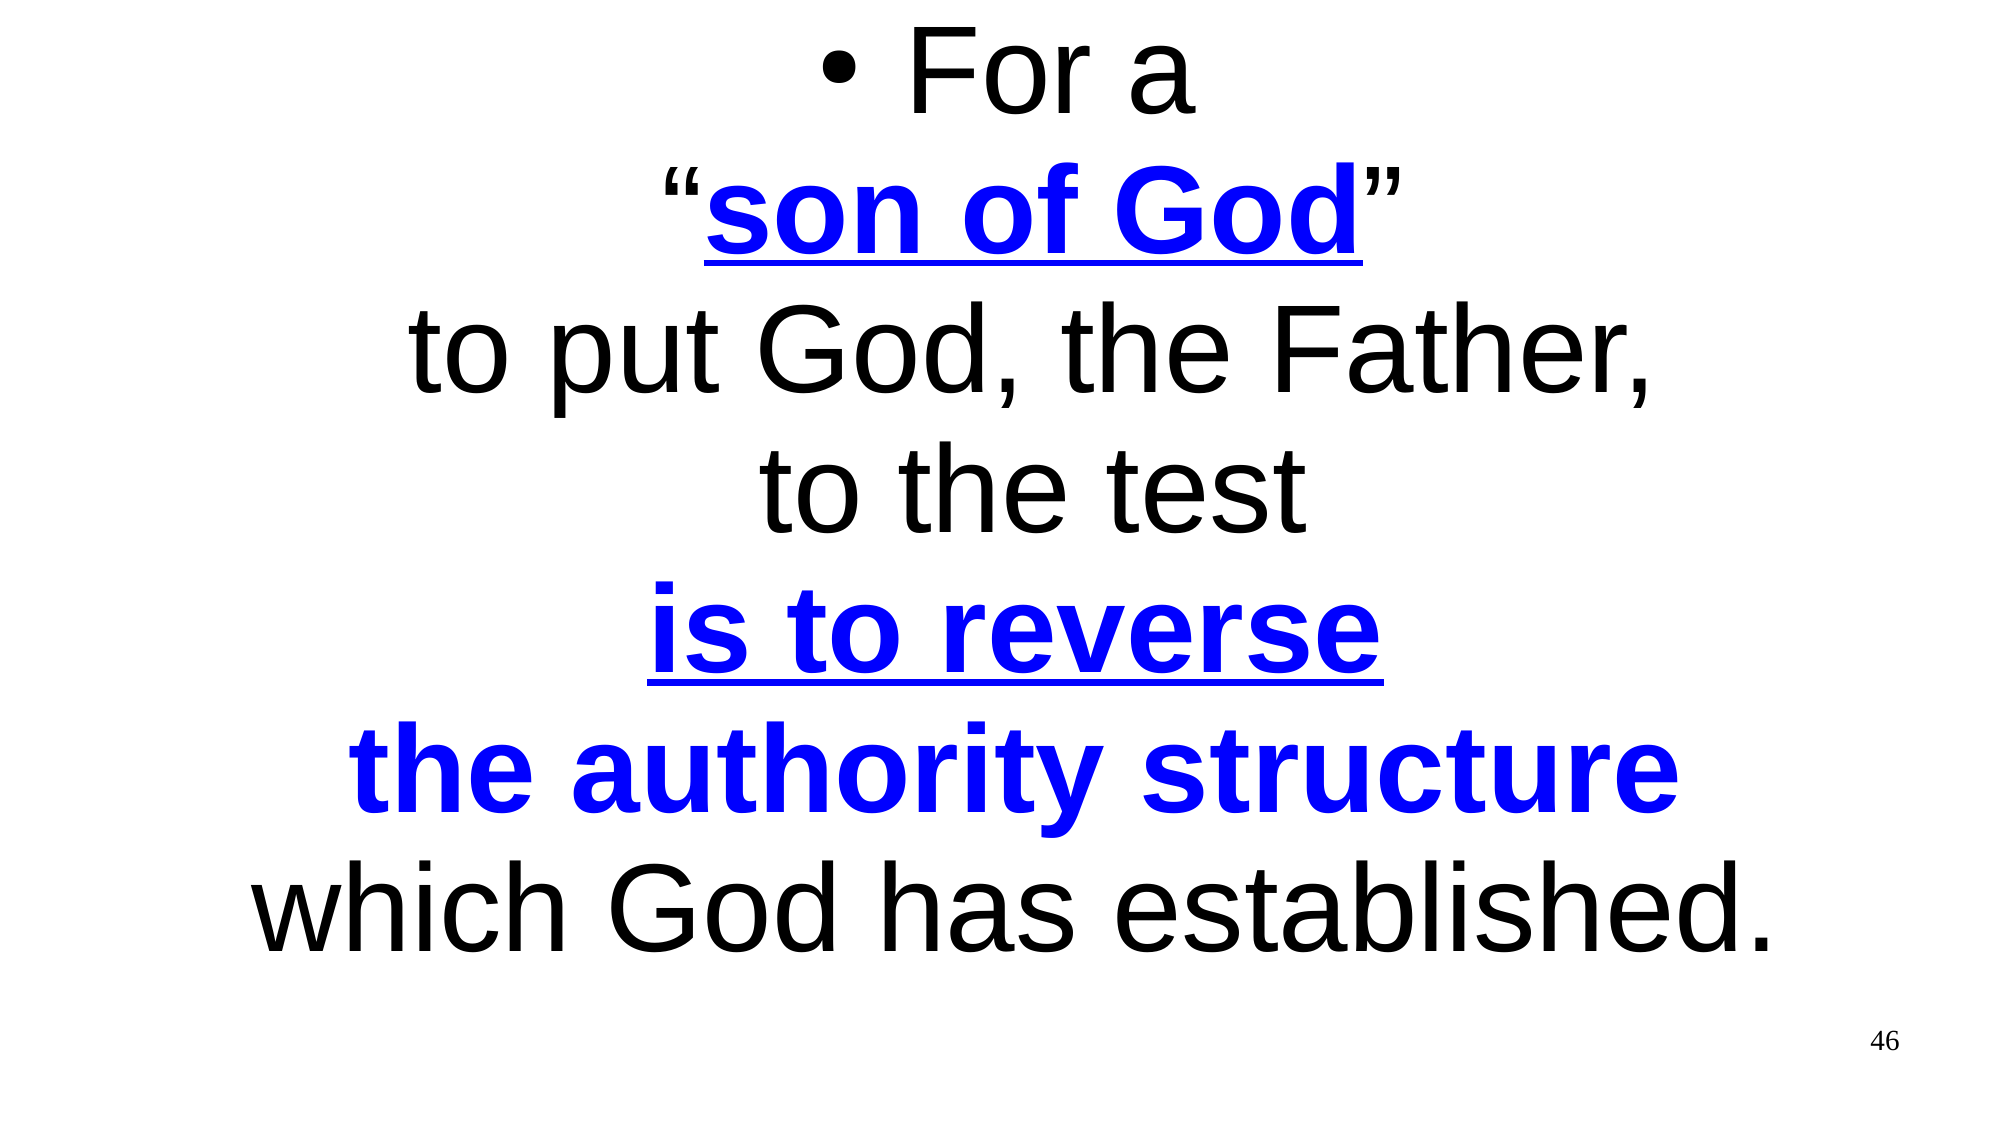

# For a “son of God” to put God, the Father, to the test is to reverse the authority structure which God has established.
46